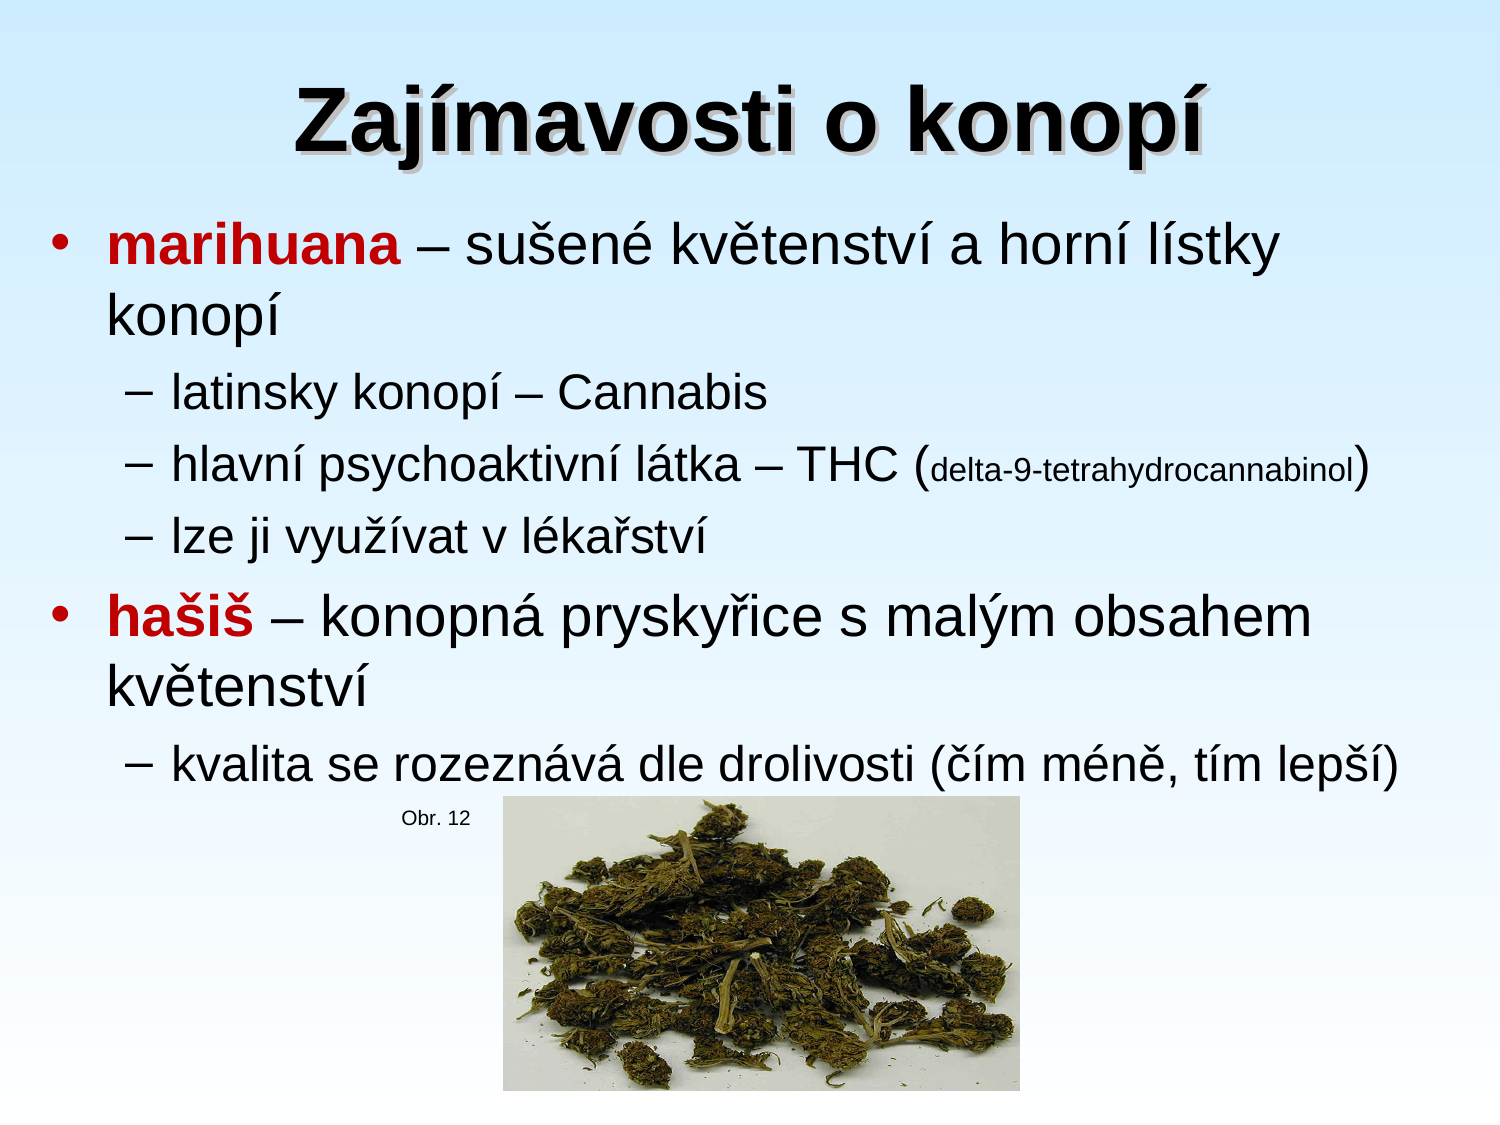

# Zajímavosti o konopí
marihuana – sušené květenství a horní lístky konopí
latinsky konopí – Cannabis
hlavní psychoaktivní látka – THC (delta-9-tetrahydrocannabinol)
lze ji využívat v lékařství
hašiš – konopná pryskyřice s malým obsahem květenství
kvalita se rozeznává dle drolivosti (čím méně, tím lepší)
Obr. 12